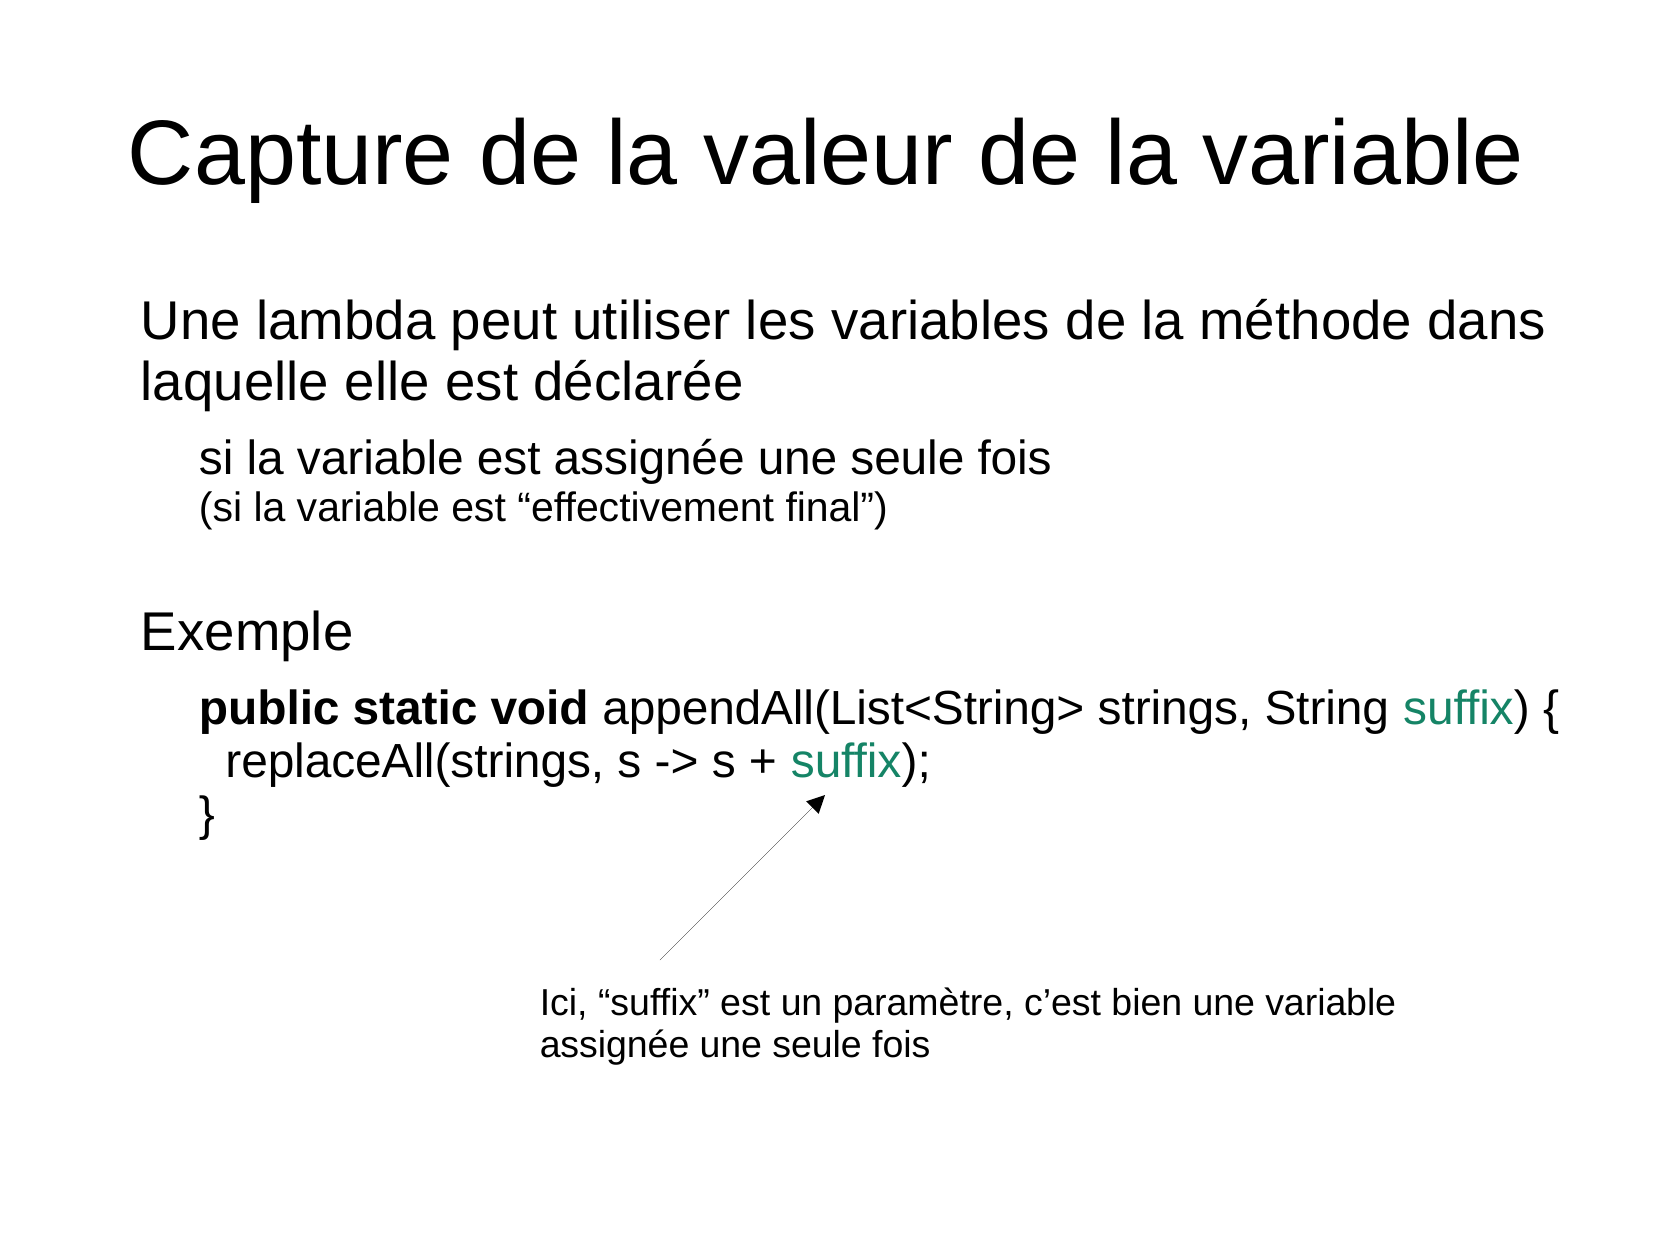

# Capture de la valeur de la variable
Une lambda peut utiliser les variables de la méthode dans laquelle elle est déclarée
si la variable est assignée une seule fois
(si la variable est “effectivement final”)
Exemple
public static void appendAll(List<String> strings, String suffix) {
 replaceAll(strings, s -> s + suffix);
}
Ici, “suffix” est un paramètre, c’est bien une variable
assignée une seule fois